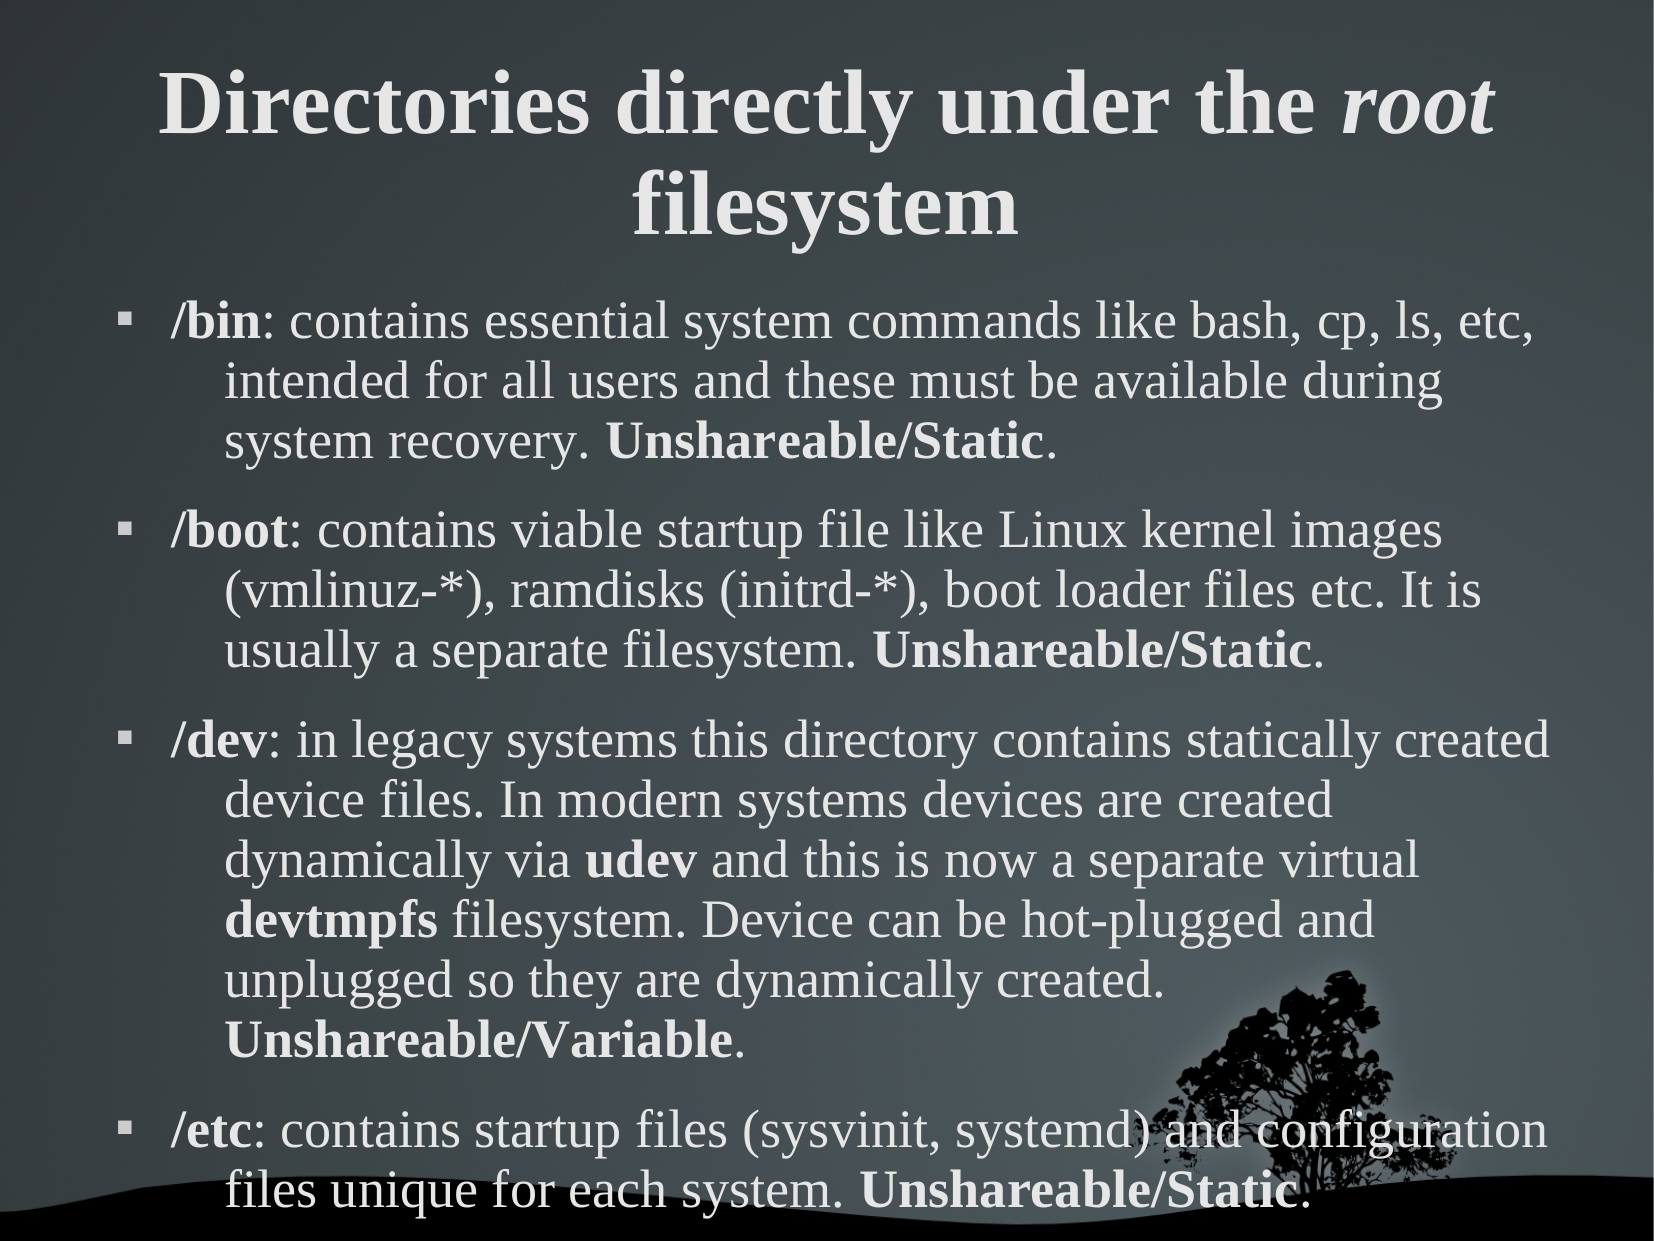

# Directories directly under the root filesystem
/bin: contains essential system commands like bash, cp, ls, etc, intended for all users and these must be available during system recovery. Unshareable/Static.
/boot: contains viable startup file like Linux kernel images (vmlinuz-*), ramdisks (initrd-*), boot loader files etc. It is usually a separate filesystem. Unshareable/Static.
/dev: in legacy systems this directory contains statically created device files. In modern systems devices are created dynamically via udev and this is now a separate virtual devtmpfs filesystem. Device can be hot-plugged and unplugged so they are dynamically created. Unshareable/Variable.
/etc: contains startup files (sysvinit, systemd) and configuration files unique for each system. Unshareable/Static.